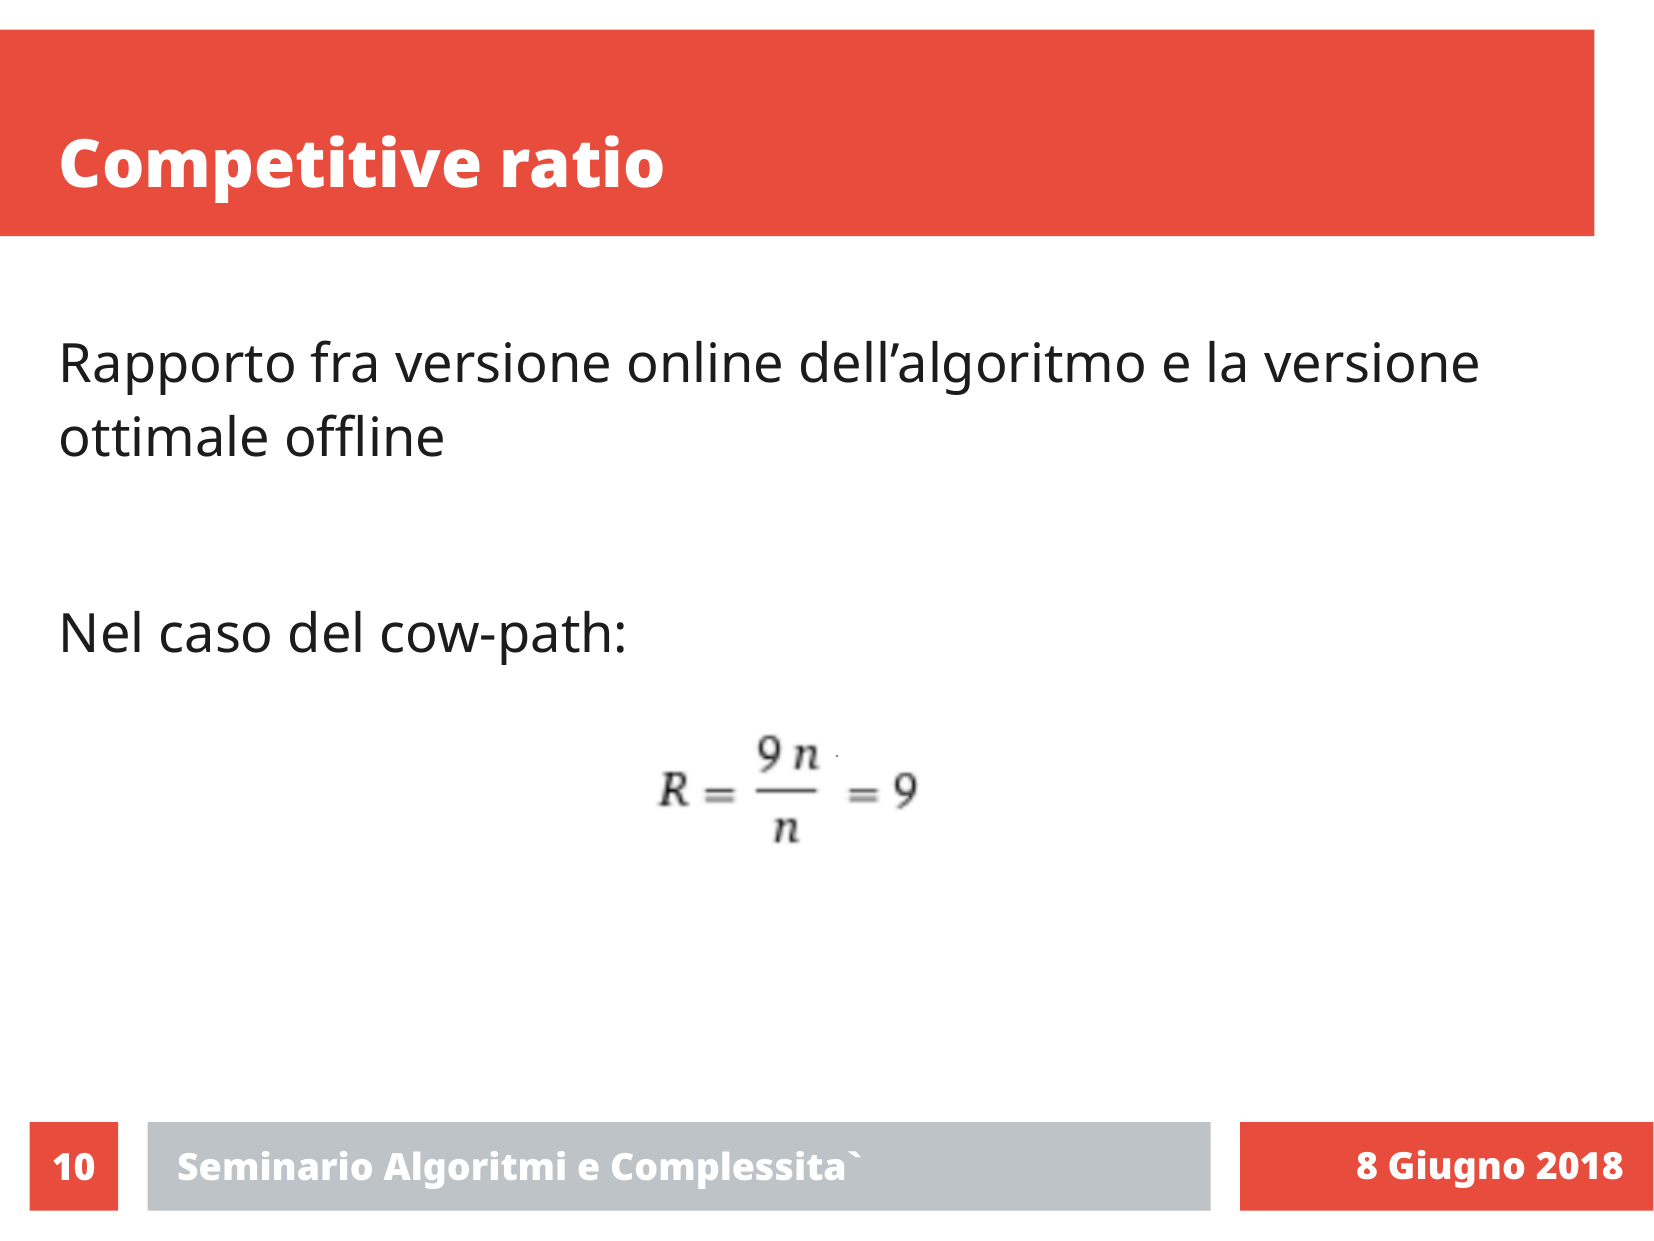

# Competitive ratio
Rapporto fra versione online dell’algoritmo e la versione ottimale offline
Nel caso del cow-path:
10
8 Giugno 2018